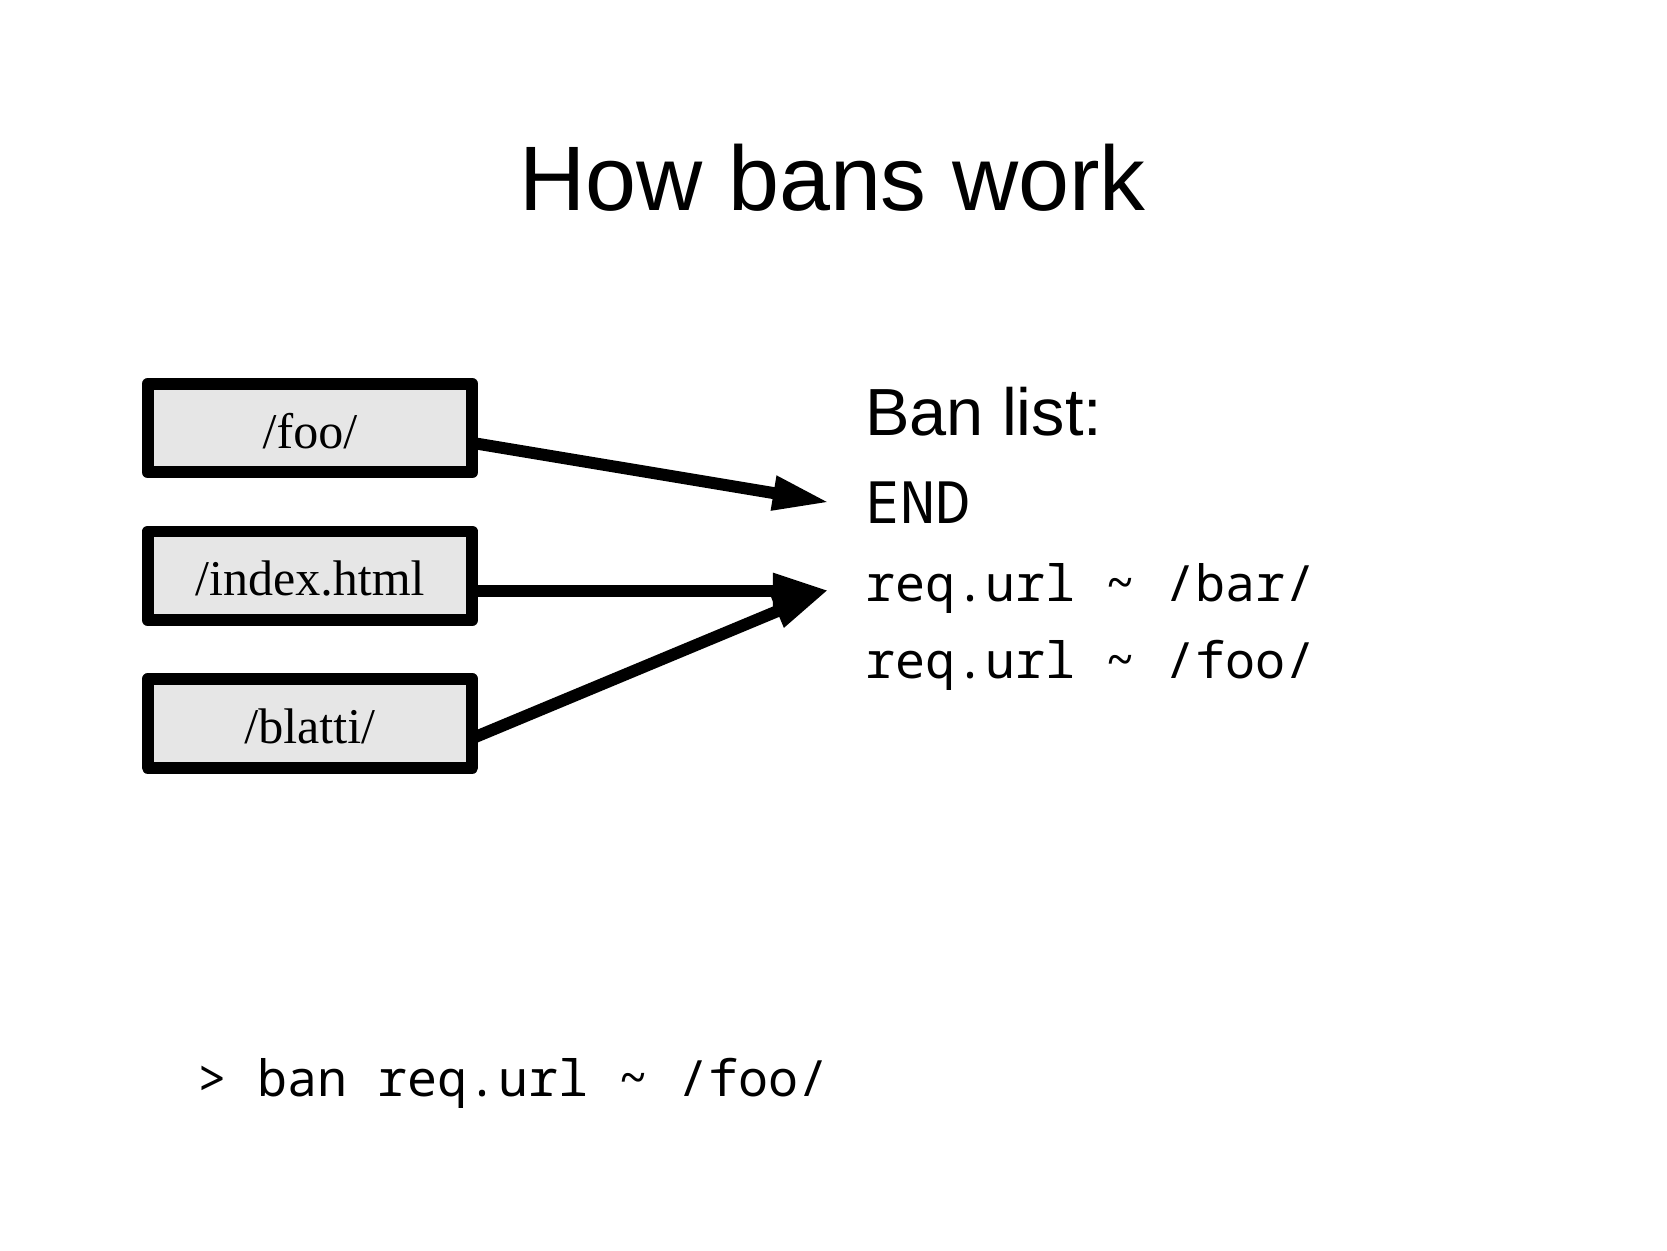

# How bans work
Ban list:
END
req.url ~ /bar/
req.url ~ /foo/
/foo/
/index.html
/blatti/
> ban req.url ~ /foo/